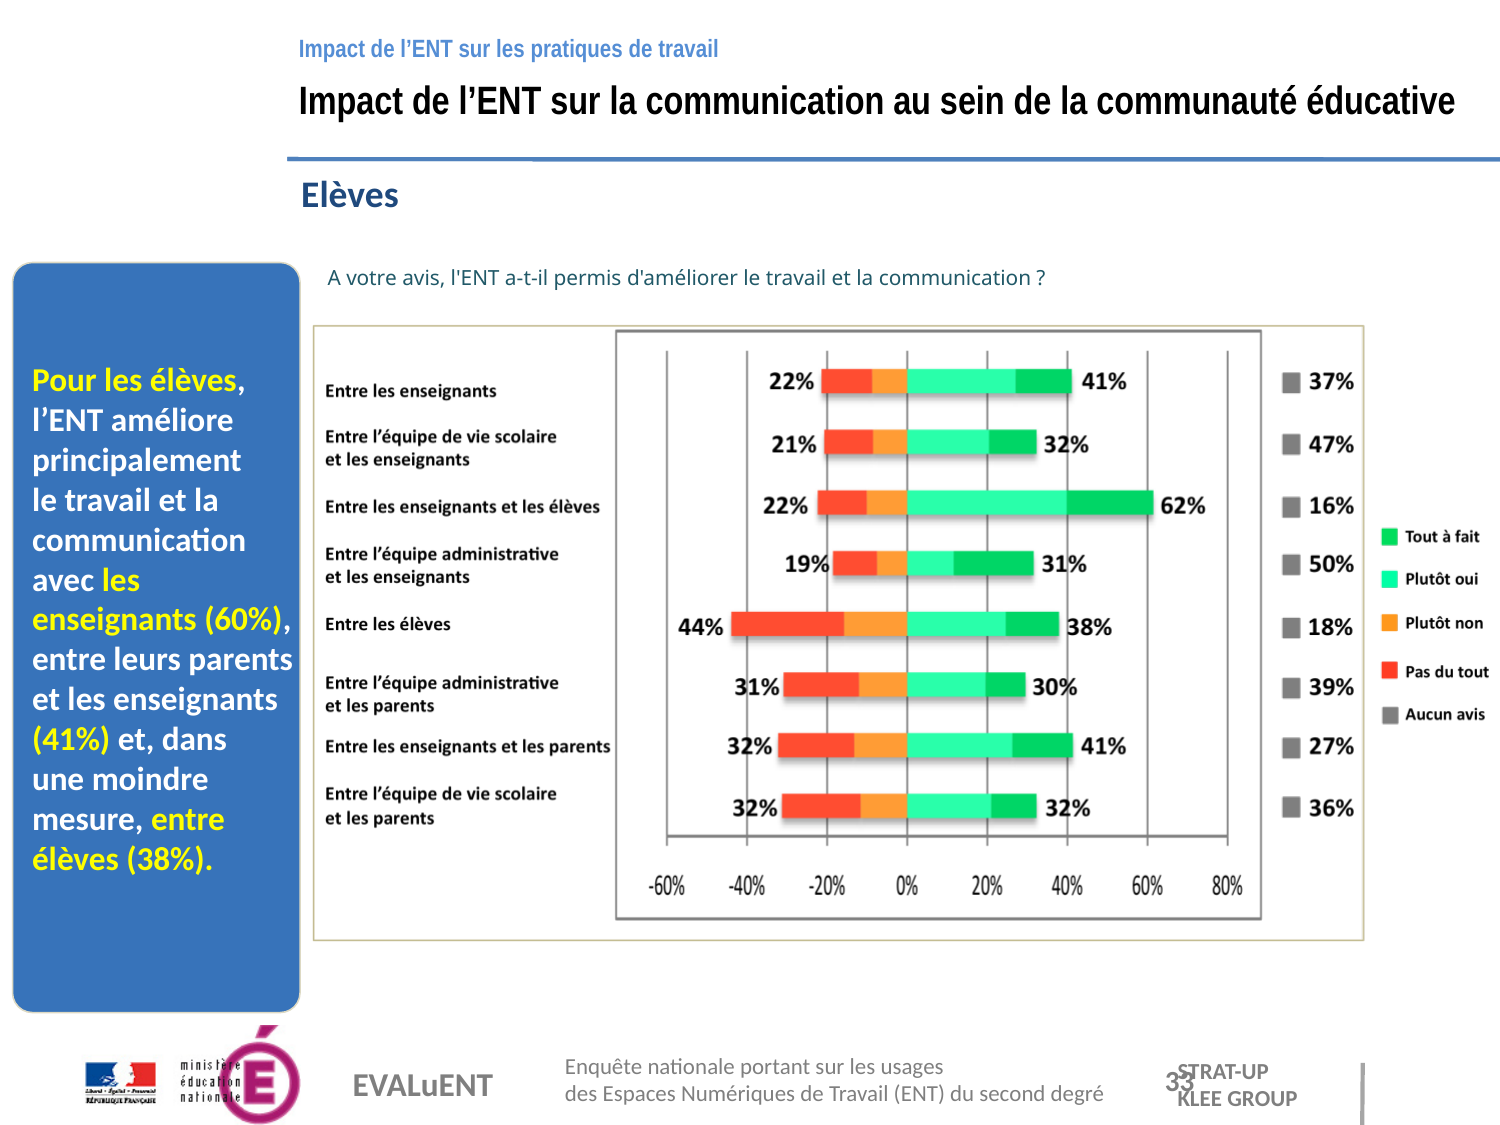

Impact de l’ENT sur les pratiques de travail
Impact de l’ENT sur la communication au sein de la communauté éducative
Elèves
A votre avis, l'ENT a-t-il permis d'améliorer le travail et la communication ?
Pour les élèves,
l’ENT améliore principalement
le travail et la communication avec les enseignants (60%),
entre leurs parents et les enseignants (41%) et, dans
une moindre mesure, entre élèves (38%).